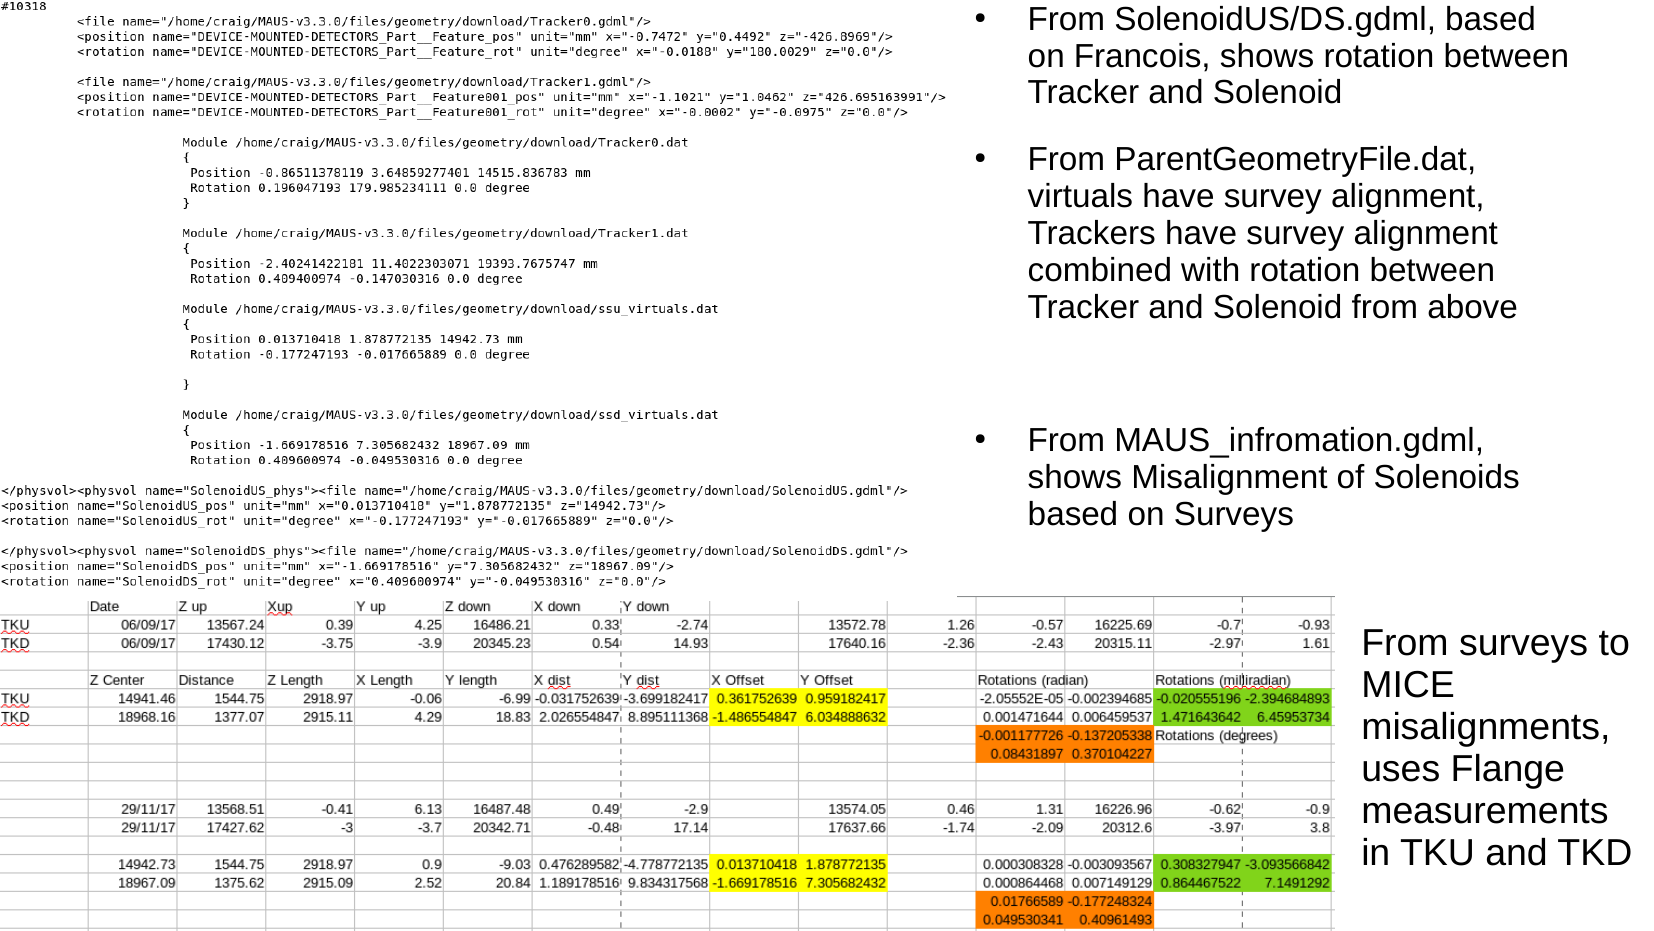

# From SolenoidUS/DS.gdml, based on Francois, shows rotation between Tracker and Solenoid
From ParentGeometryFile.dat, virtuals have survey alignment, Trackers have survey alignment combined with rotation between Tracker and Solenoid from above
From MAUS_infromation.gdml, shows Misalignment of Solenoids based on Surveys
From surveys to MICE misalignments, uses Flange measurements in TKU and TKD